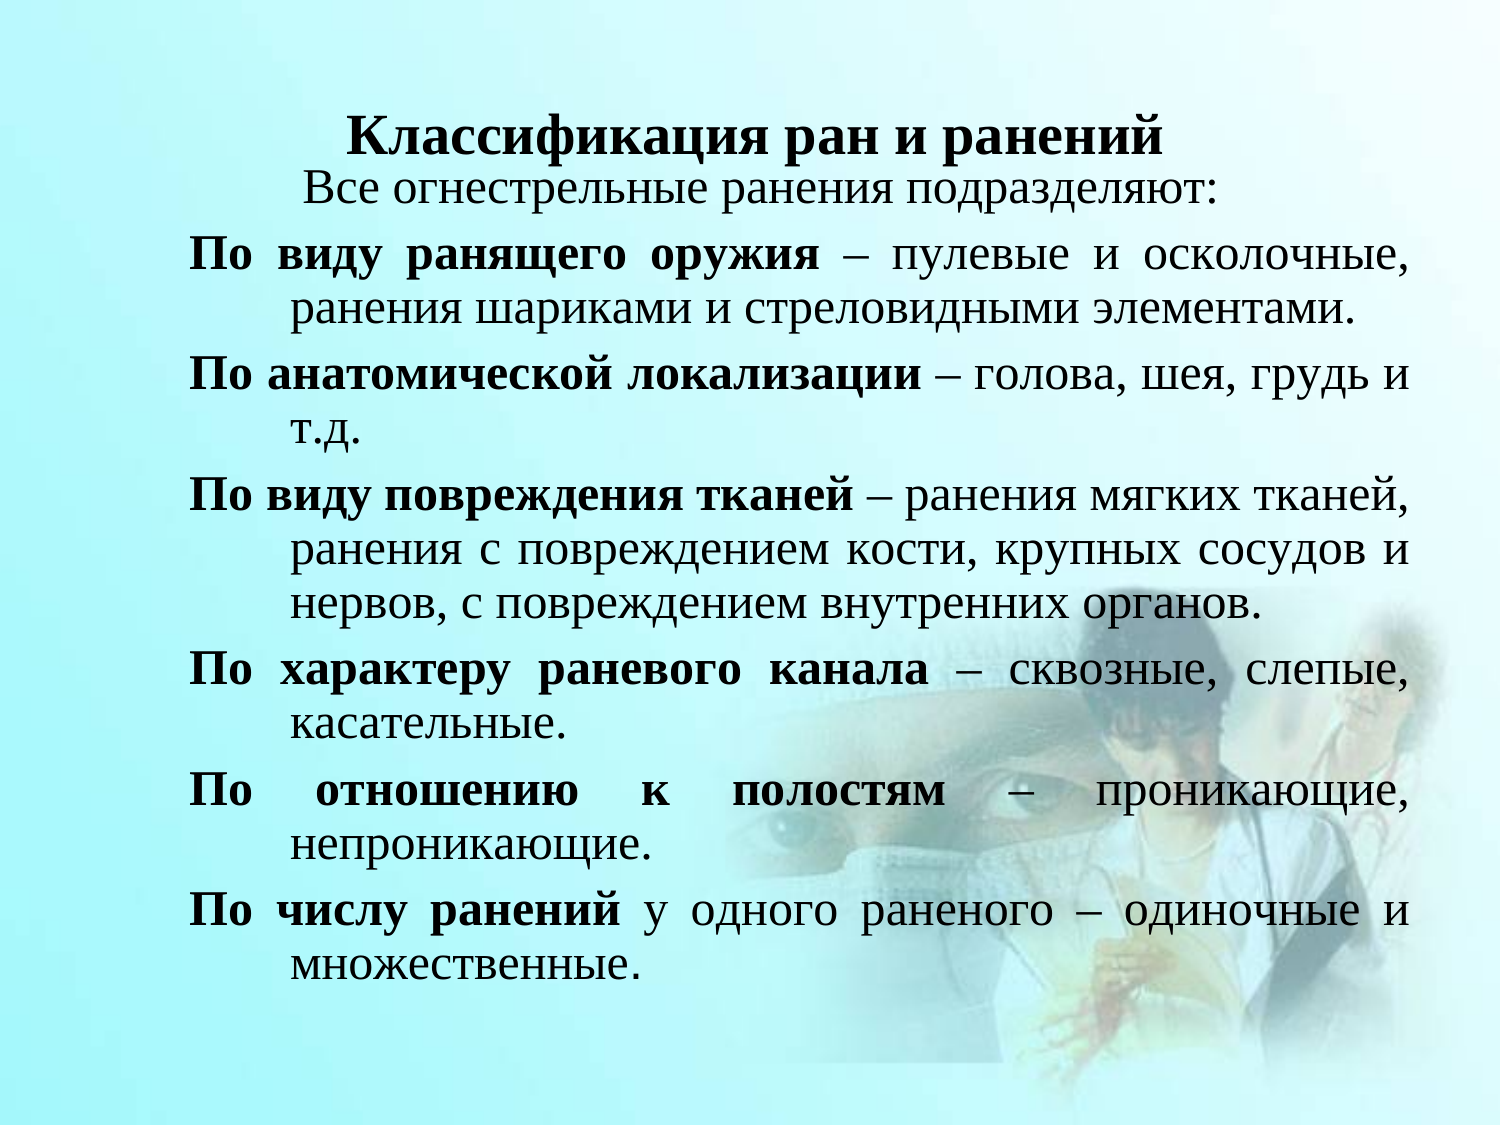

# Классификация ран и ранений
 Все огнестрельные ранения подразделяют:
По виду ранящего оружия – пулевые и осколочные, ранения шариками и стреловидными элементами.
По анатомической локализации – голова, шея, грудь и т.д.
По виду повреждения тканей – ранения мягких тканей, ранения с повреждением кости, крупных сосудов и нервов, с повреждением внутренних органов.
По характеру раневого канала – сквозные, слепые, касательные.
По отношению к полостям – проникающие, непроникающие.
По числу ранений у одного раненого – одиночные и множественные.